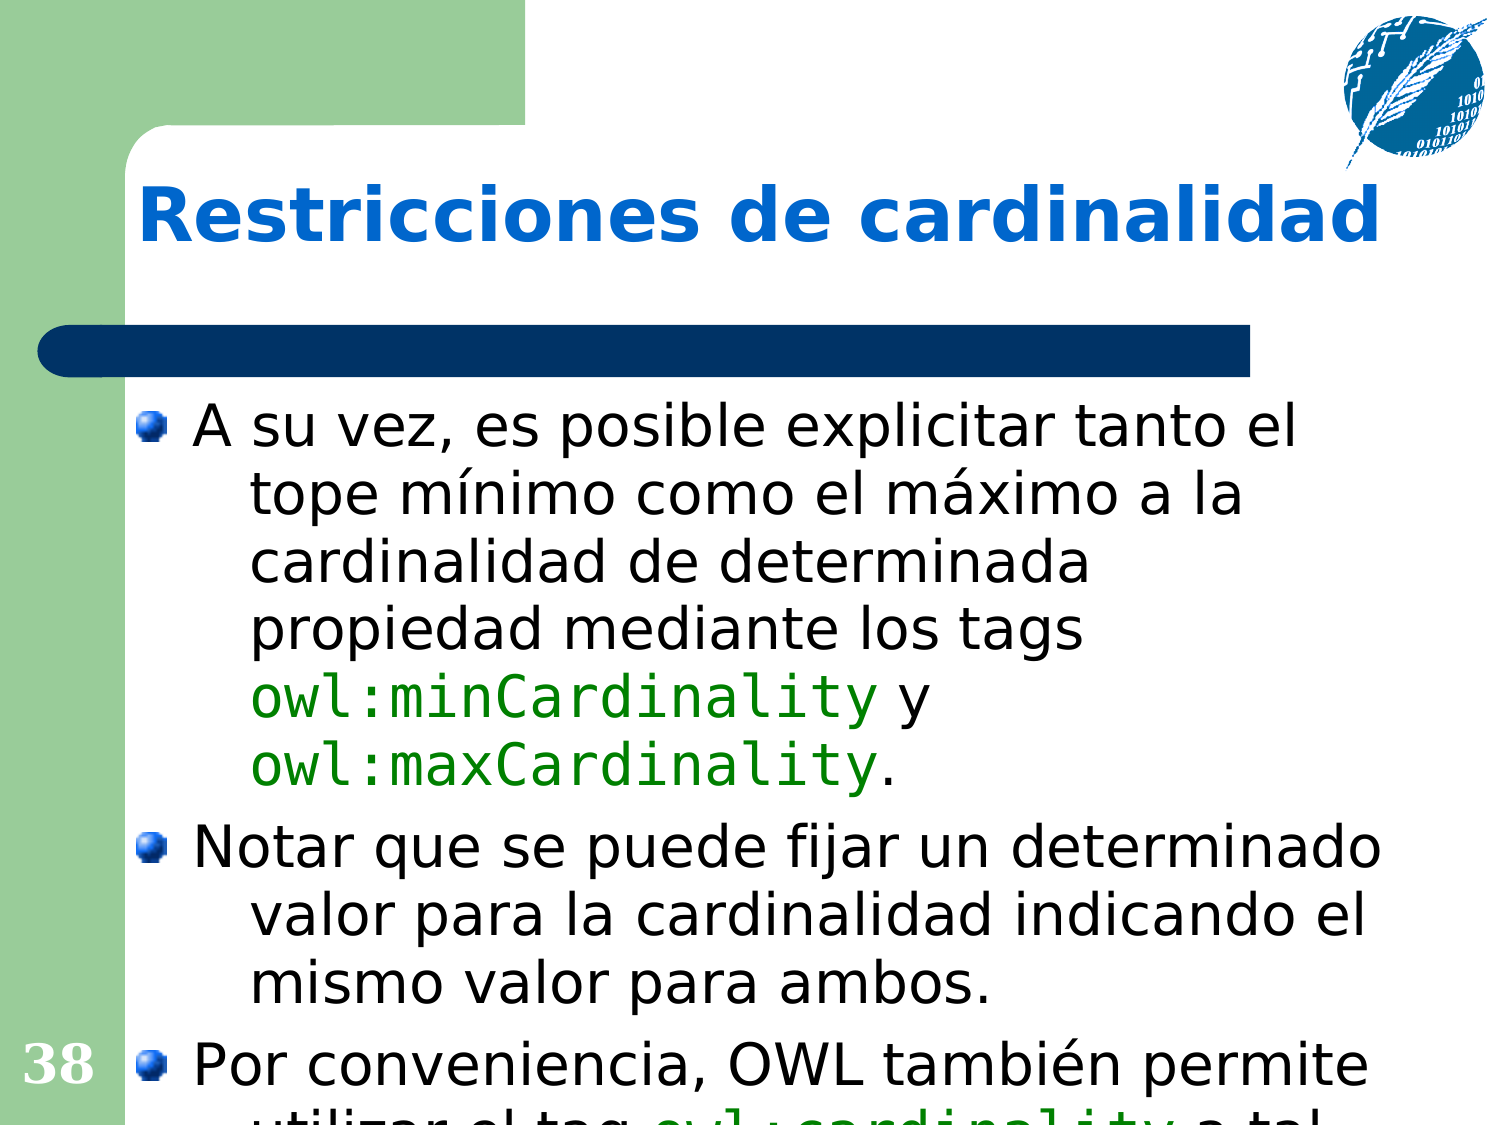

# Restricciones de cardinalidad
A su vez, es posible explicitar tanto el tope mínimo como el máximo a la cardinalidad de determinada propiedad mediante los tags owl:minCardinality y owl:maxCardinality.
Notar que se puede fijar un determinado valor para la cardinalidad indicando el mismo valor para ambos.
Por conveniencia, OWL también permite utilizar el tag owl:cardinality a tal fin.
38